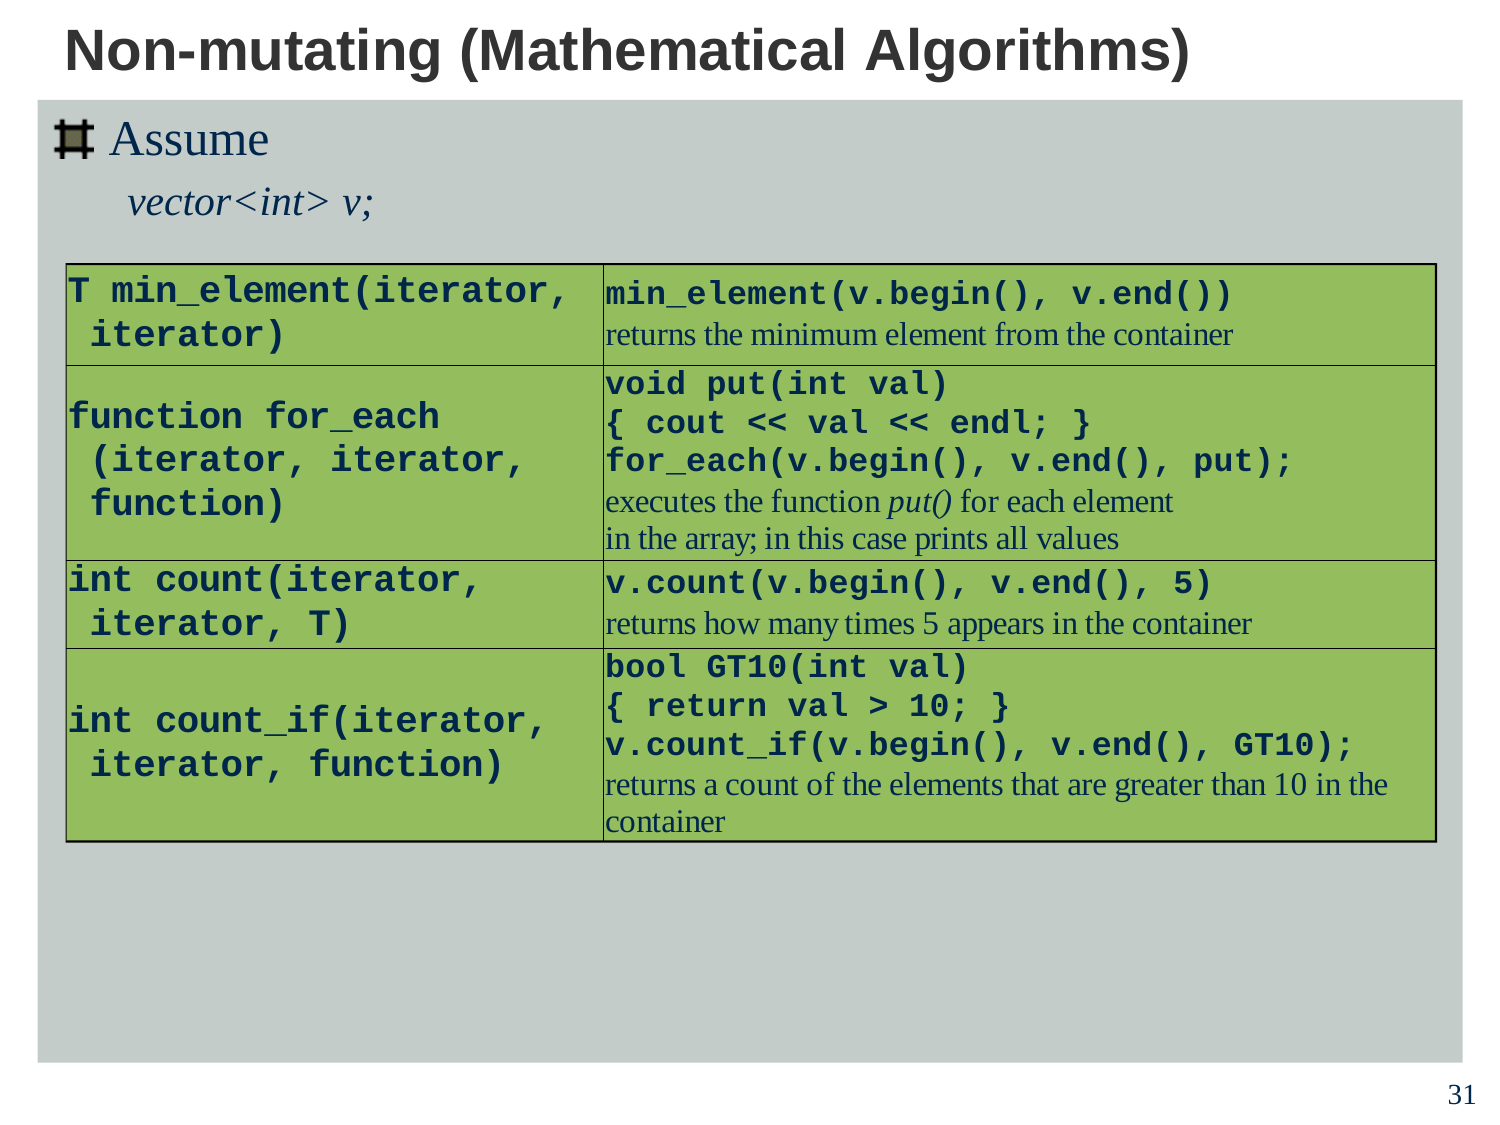

# Non-mutating (Mathematical Algorithms)
Assume
vector<int> v;